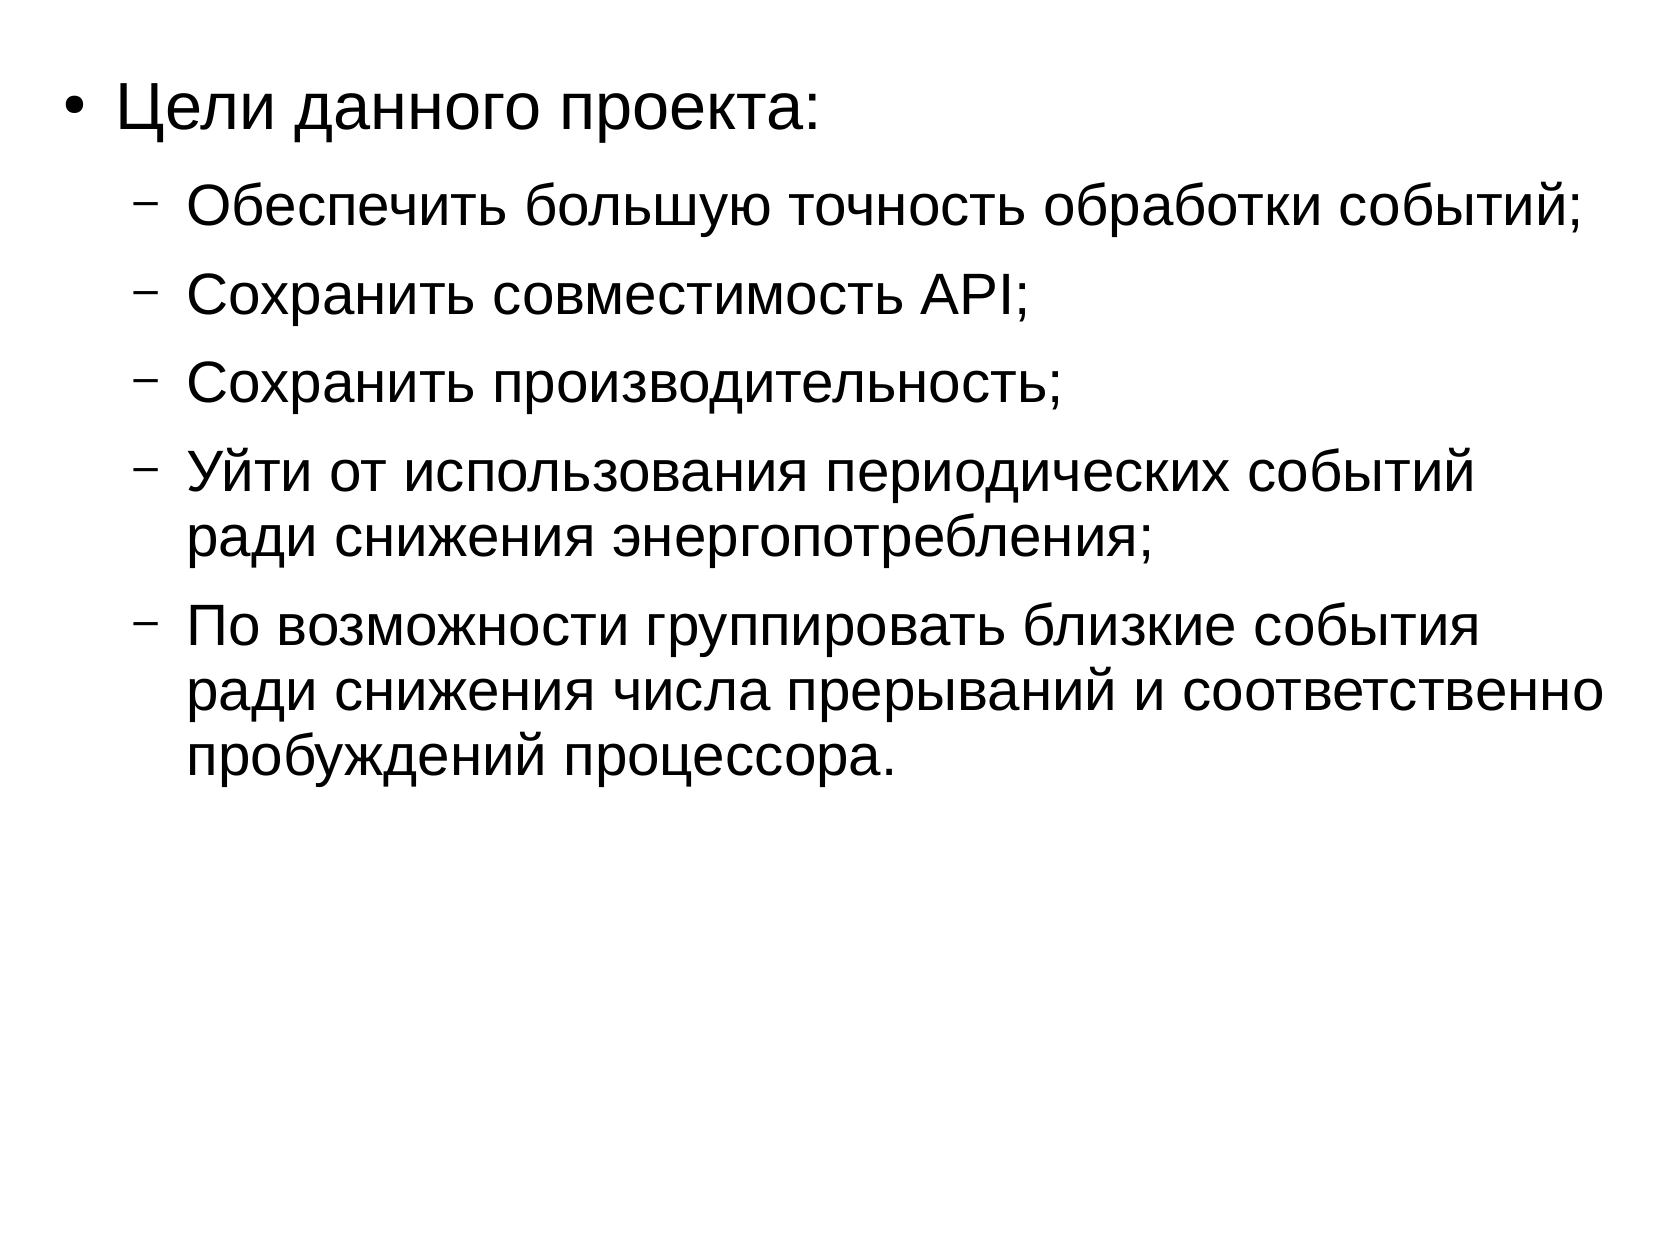

# Цели данного проекта:
Обеспечить большую точность обработки событий;
Сохранить совместимость API;
Сохранить производительность;
Уйти от использования периодических событий ради снижения энергопотребления;
По возможности группировать близкие события ради снижения числа прерываний и соответственно пробуждений процессора.